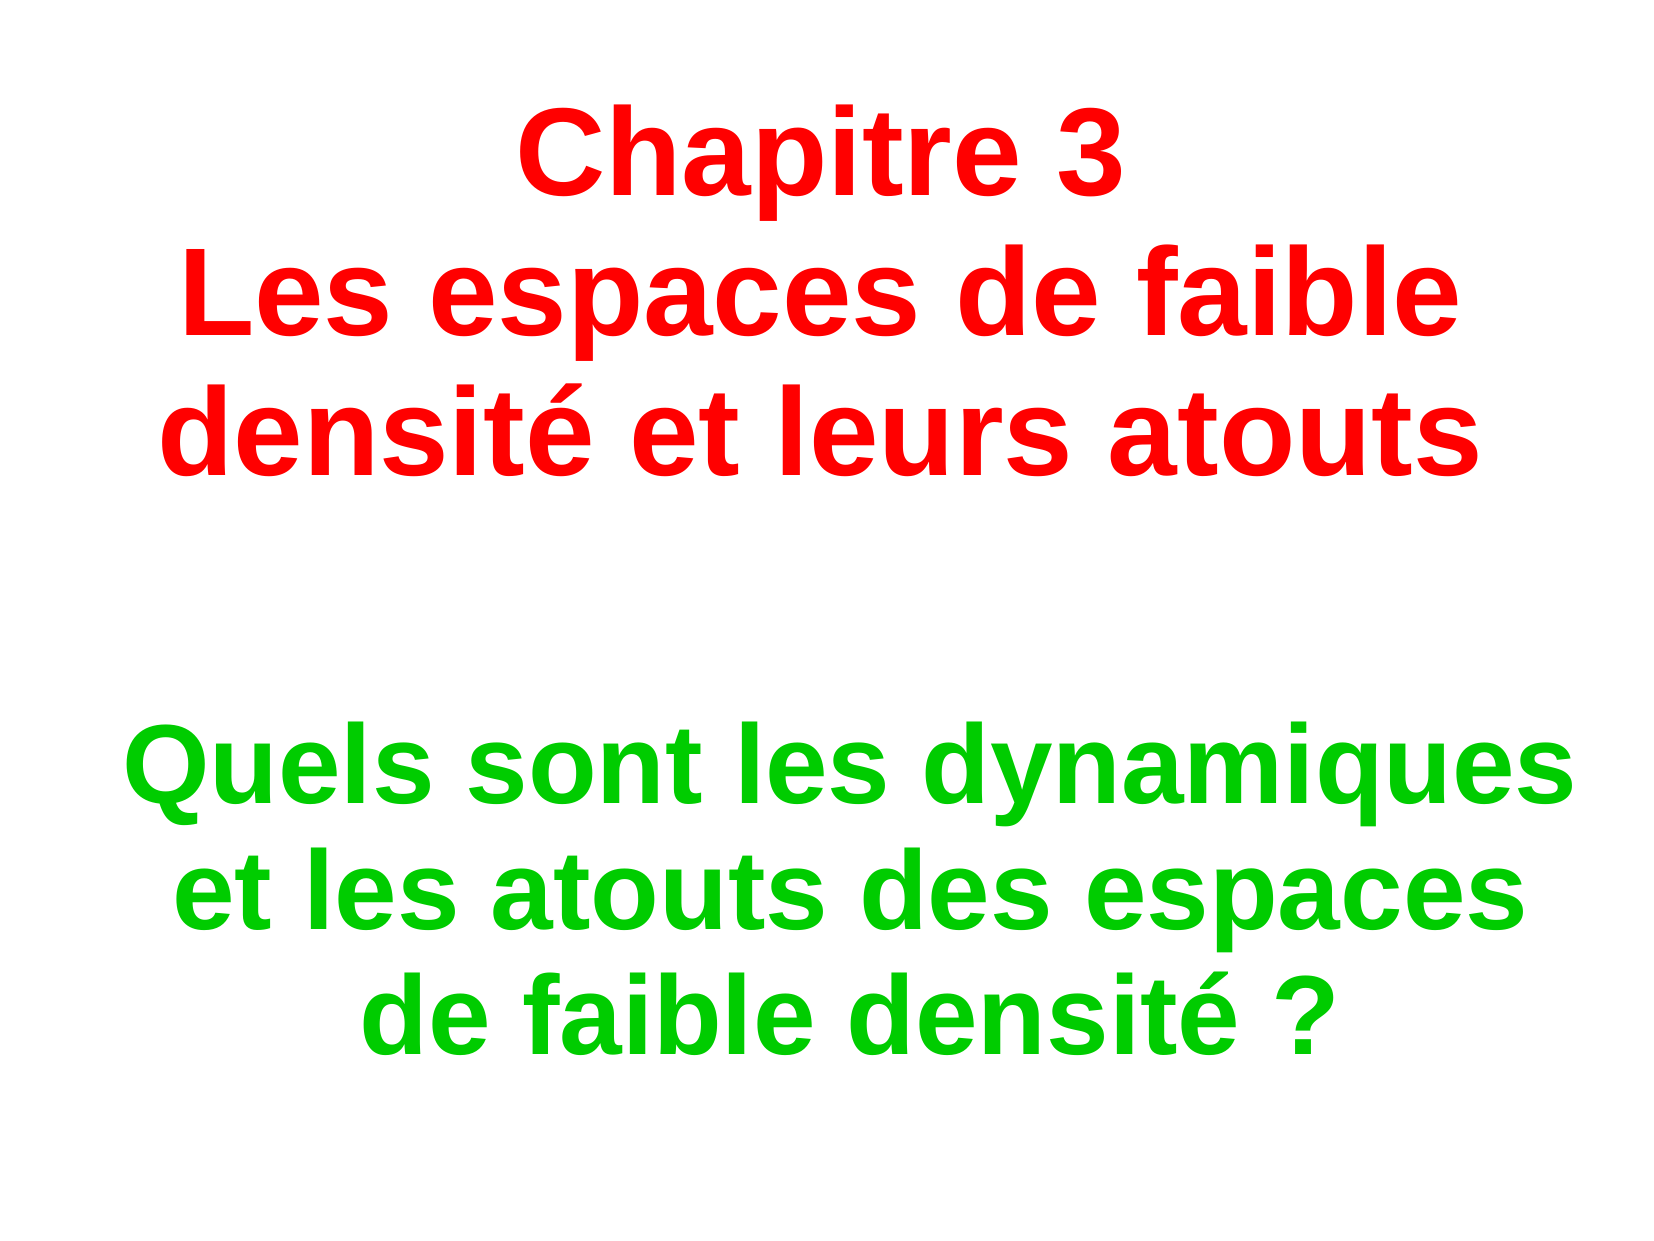

Chapitre 3
Les espaces de faible densité et leurs atouts
# Quels sont les dynamiques et les atouts des espaces de faible densité ?